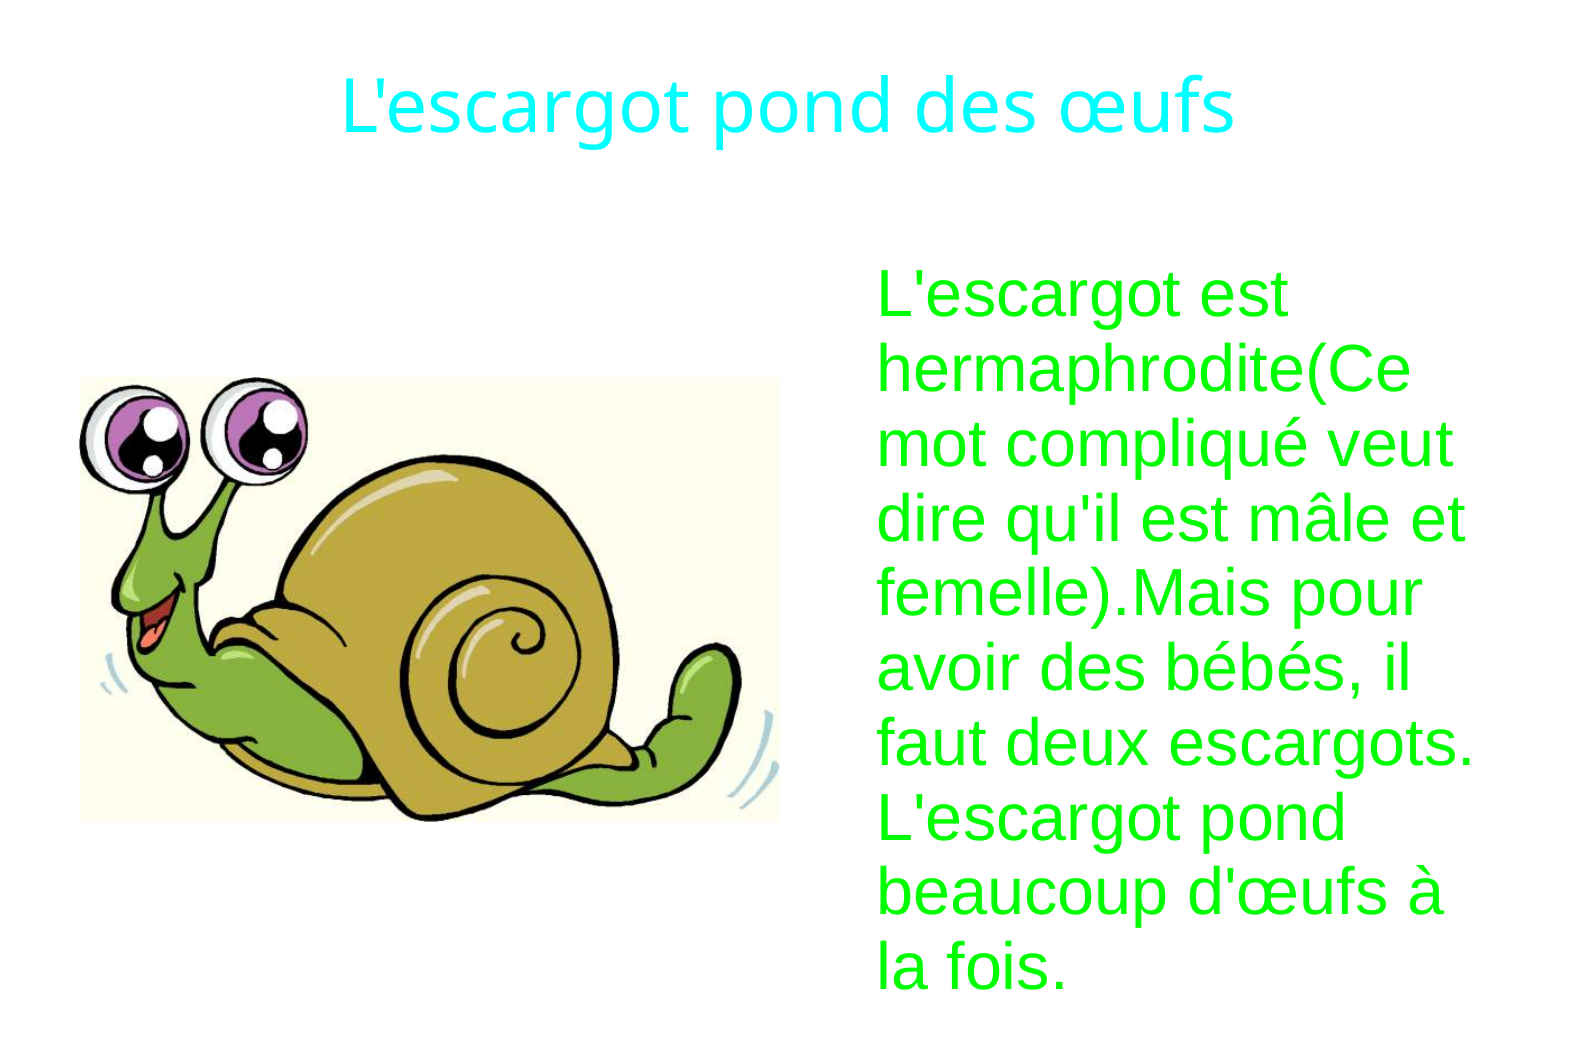

# L'escargot pond des œufs
L'escargot est hermaphrodite(Ce mot compliqué veut dire qu'il est mâle et femelle).Mais pour avoir des bébés, il faut deux escargots. L'escargot pond beaucoup d'œufs à la fois.